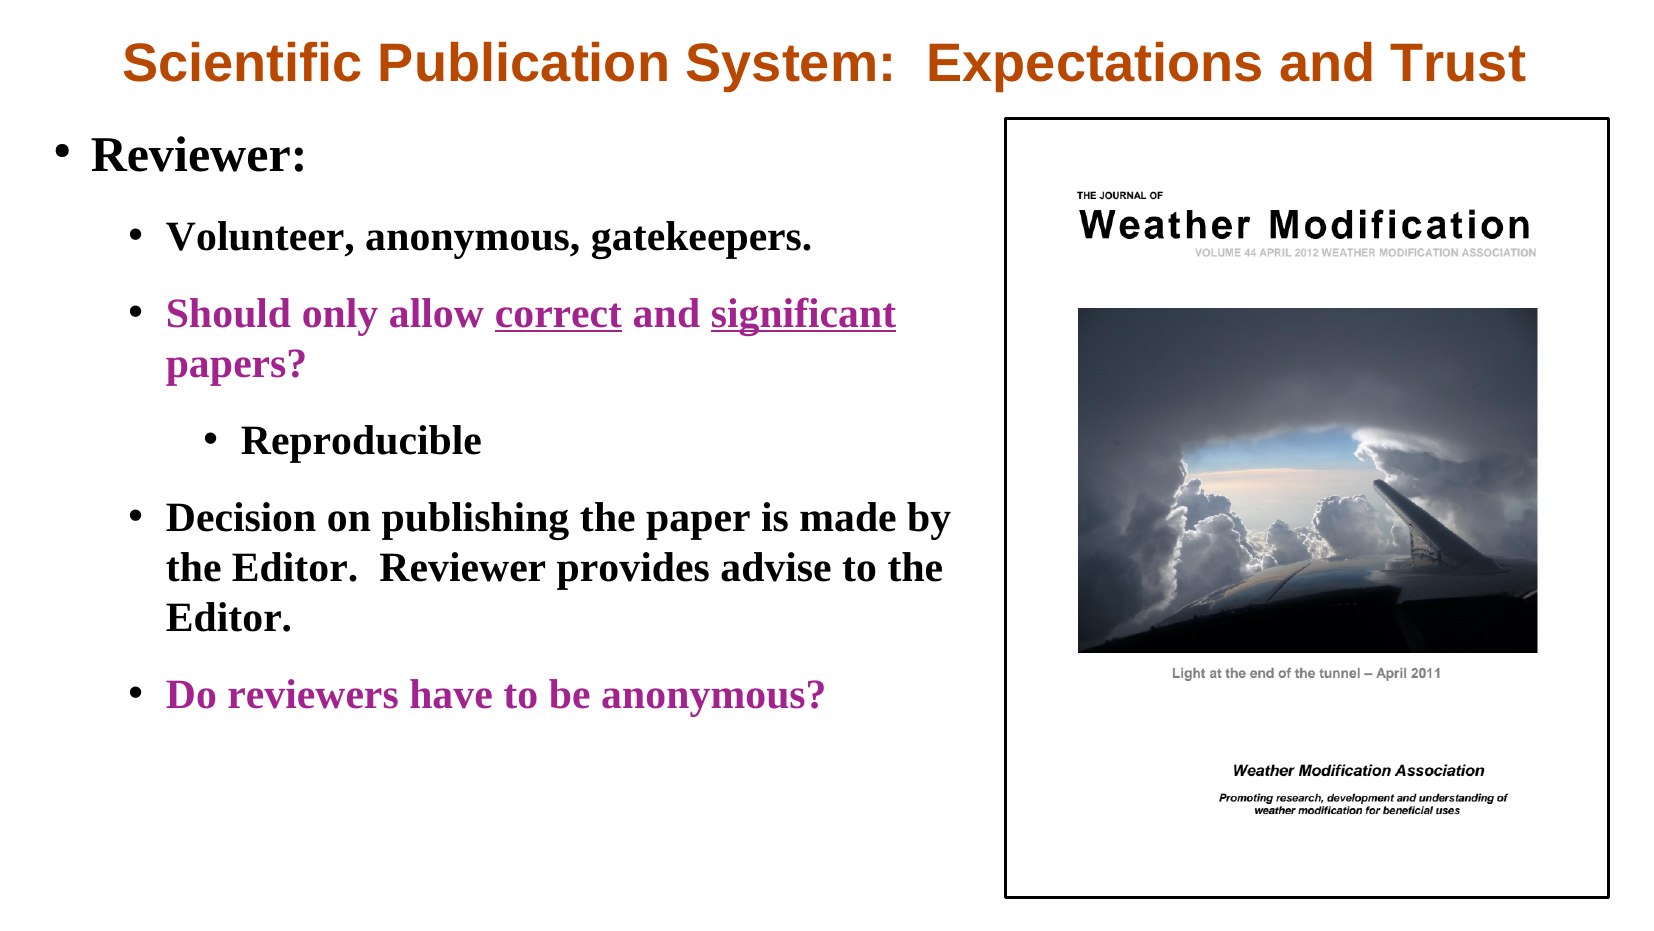

Scientific Publication System: Expectations and Trust
Reviewer:
Volunteer, anonymous, gatekeepers.
Should only allow correct and significant papers?
Reproducible
Decision on publishing the paper is made by the Editor. Reviewer provides advise to the Editor.
Do reviewers have to be anonymous?